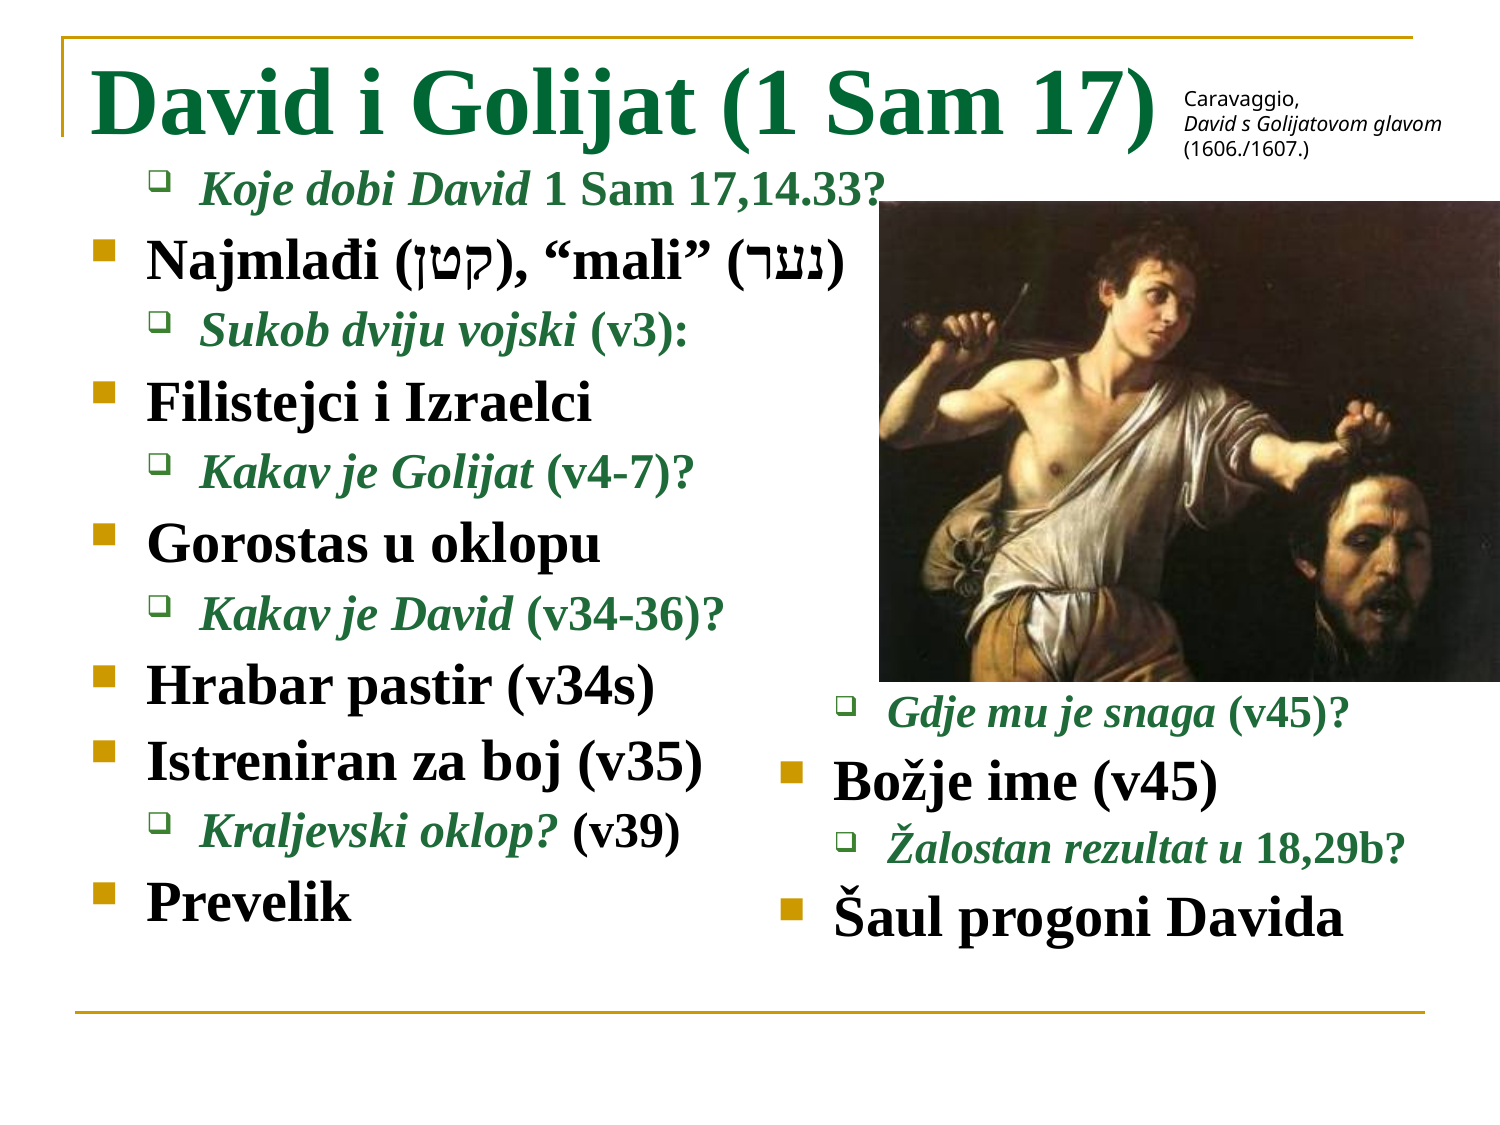

# David i Golijat (1 Sam 17)
Caravaggio,
David s Golijatovom glavom
(1606./1607.)
Koje dobi David 1 Sam 17,14.33?
Najmlađi (קטן), “mali” (נער)
Sukob dviju vojski (v3):
Filistejci i Izraelci
Kakav je Golijat (v4-7)?
Gorostas u oklopu
Kakav je David (v34-36)?
Hrabar pastir (v34s)
Istreniran za boj (v35)
Kraljevski oklop? (v39)
Prevelik
Gdje mu je snaga (v45)?
Božje ime (v45)
Žalostan rezultat u 18,29b?
Šaul progoni Davida